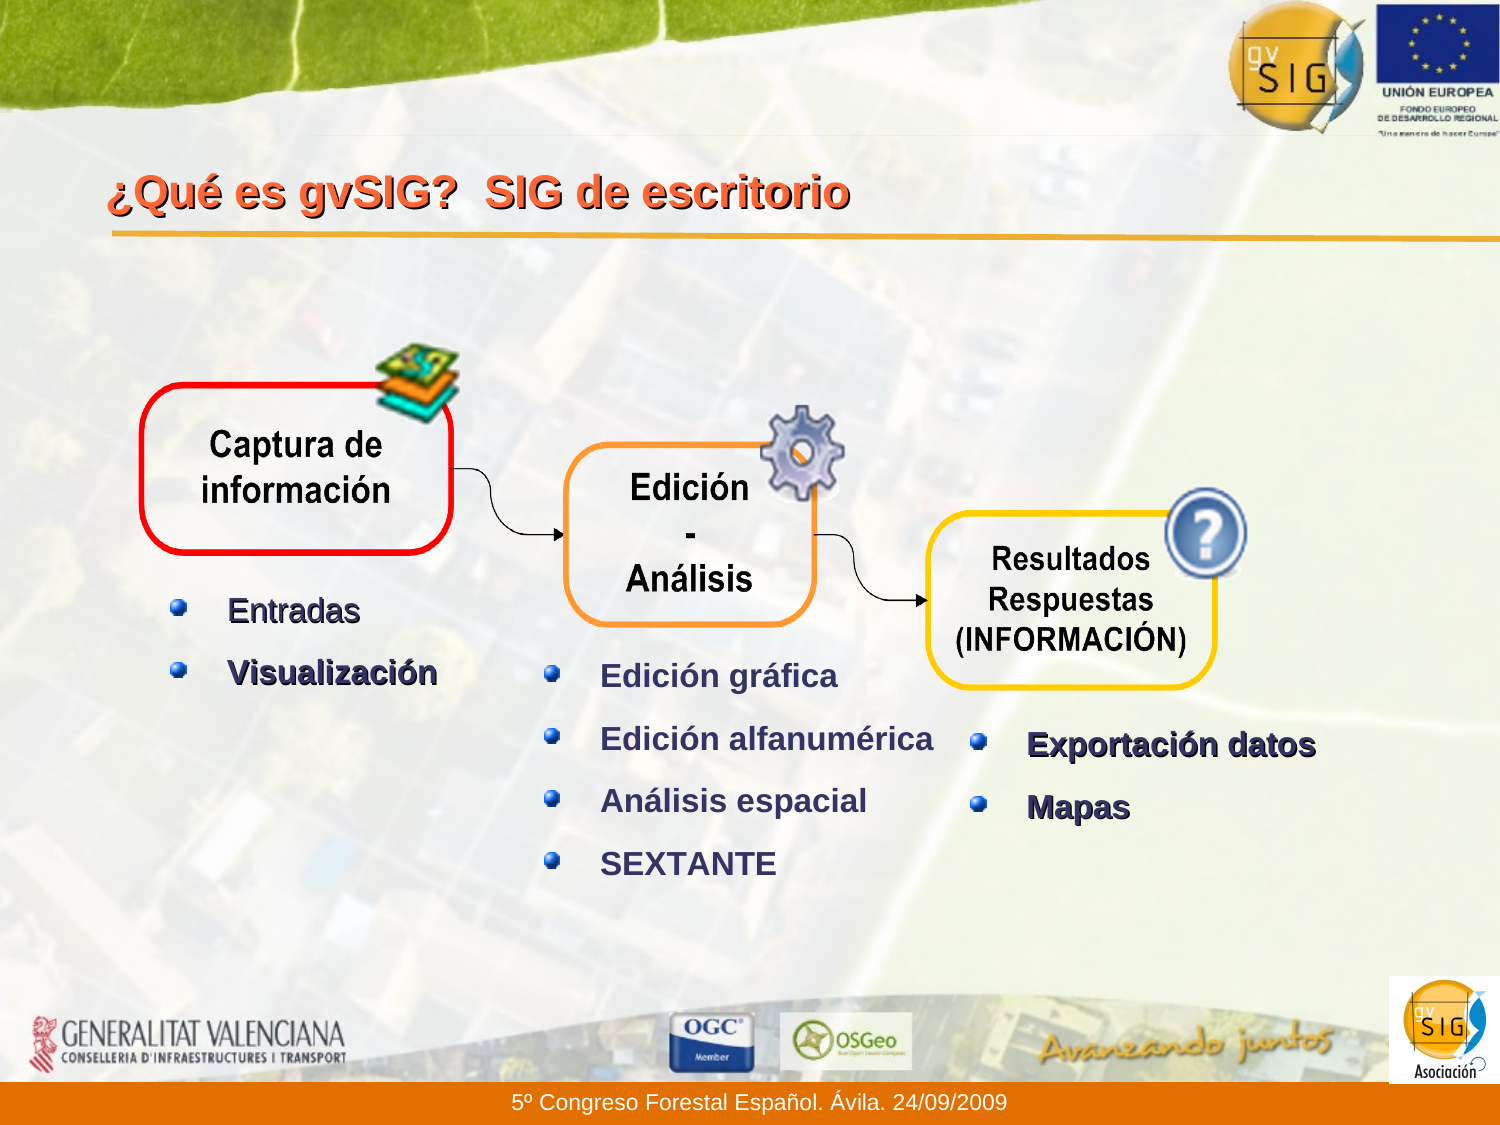

¿Qué es gvSIG? SIG de escritorio
Entradas
Visualización
Edición gráfica
Edición alfanumérica
Análisis espacial
SEXTANTE
Exportación datos
Mapas